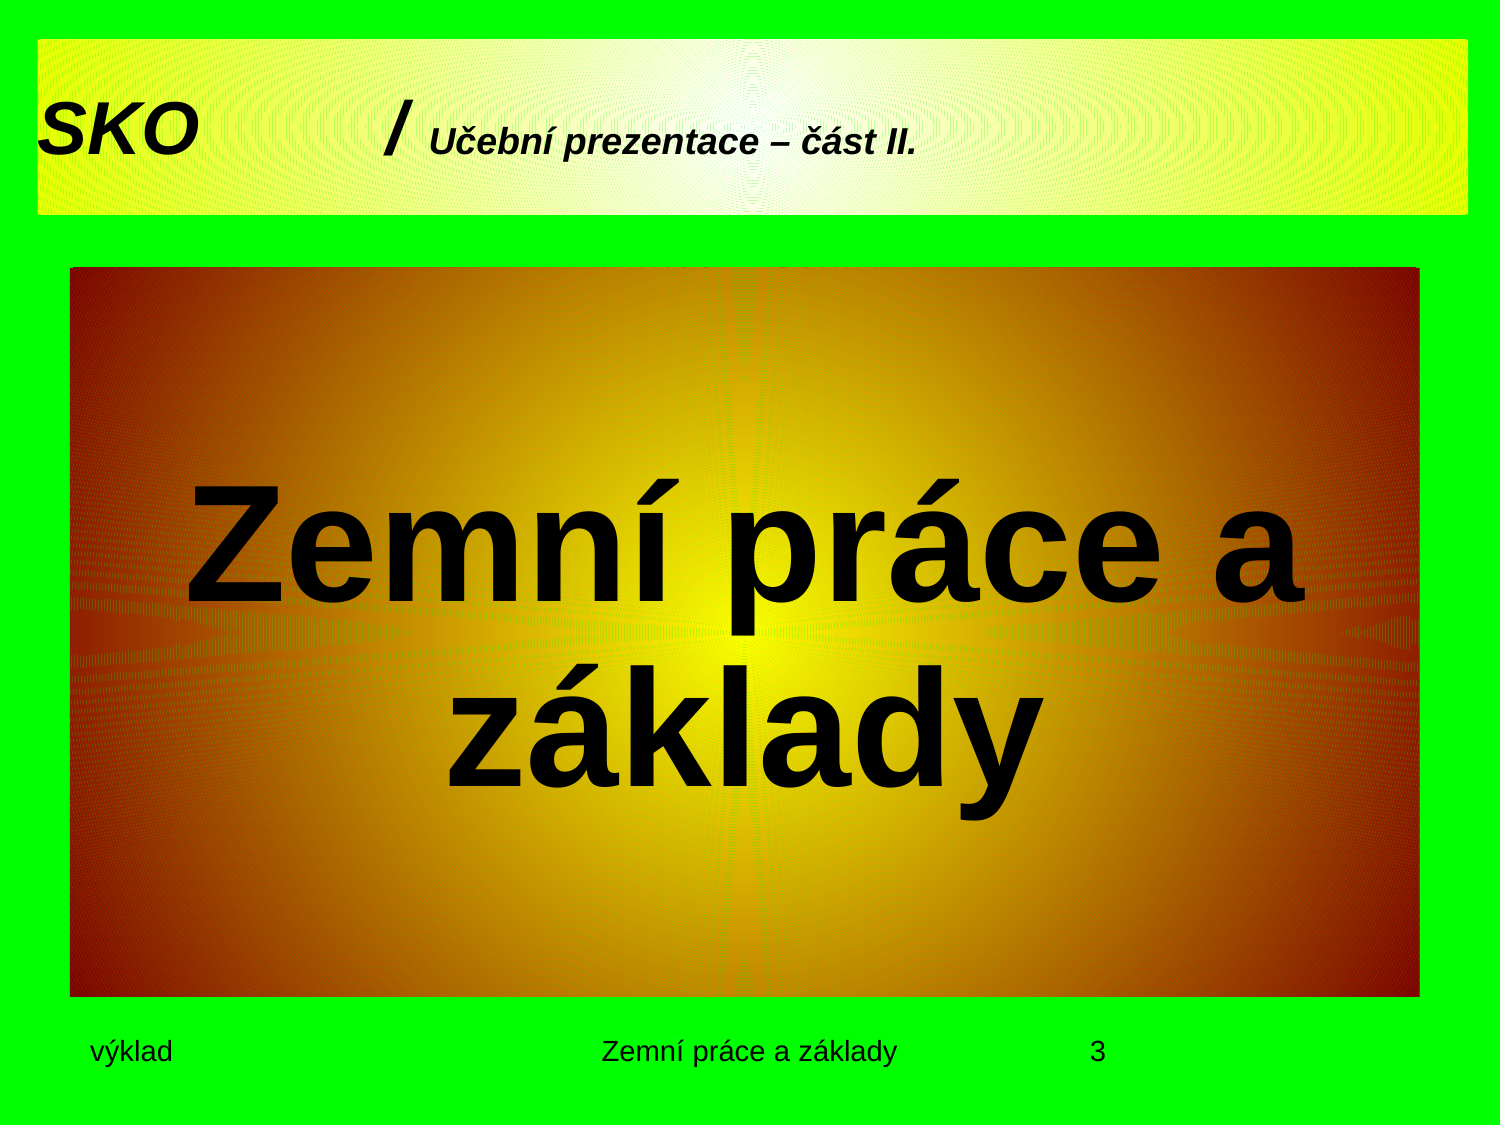

SKO / Učební prezentace – část II.
Zemní práce a základy
výklad
Zemní práce a základy